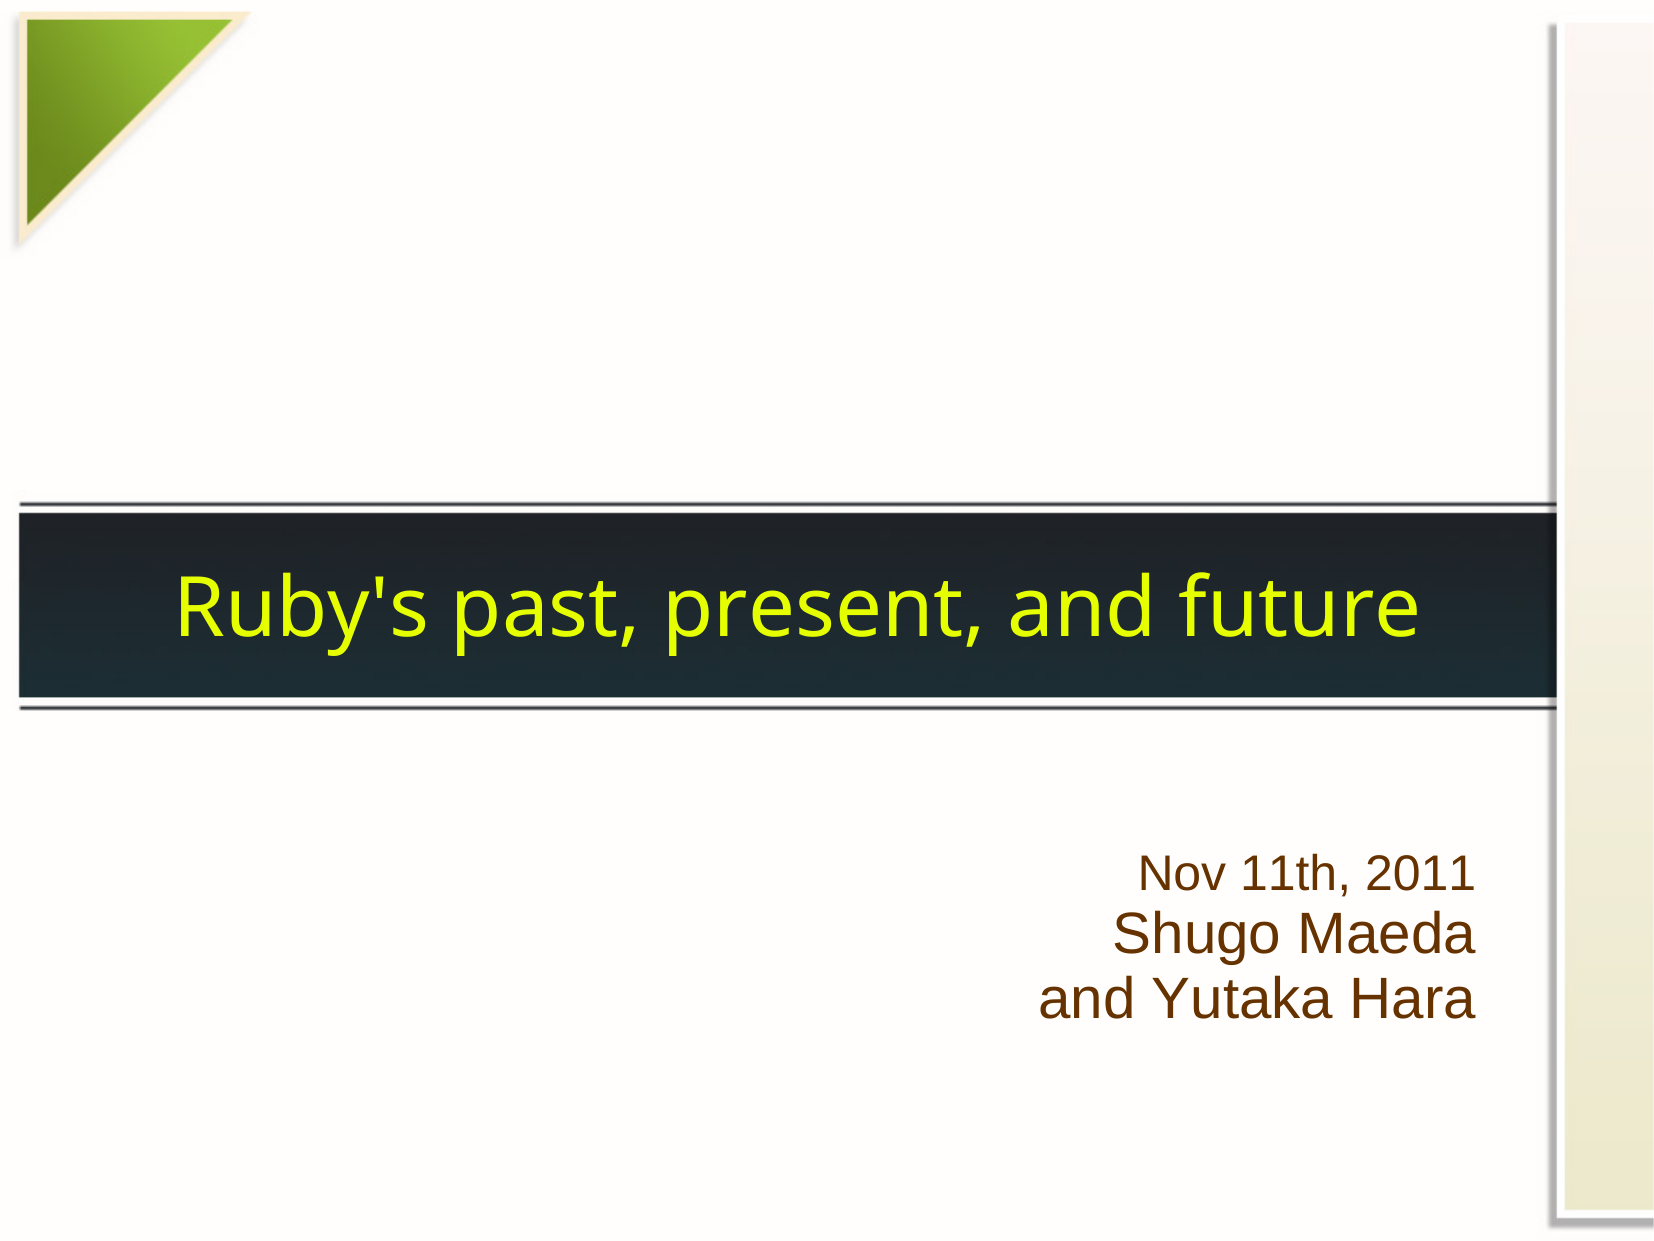

# Ruby's past, present, and future
Nov 11th, 2011
Shugo Maeda
and Yutaka Hara